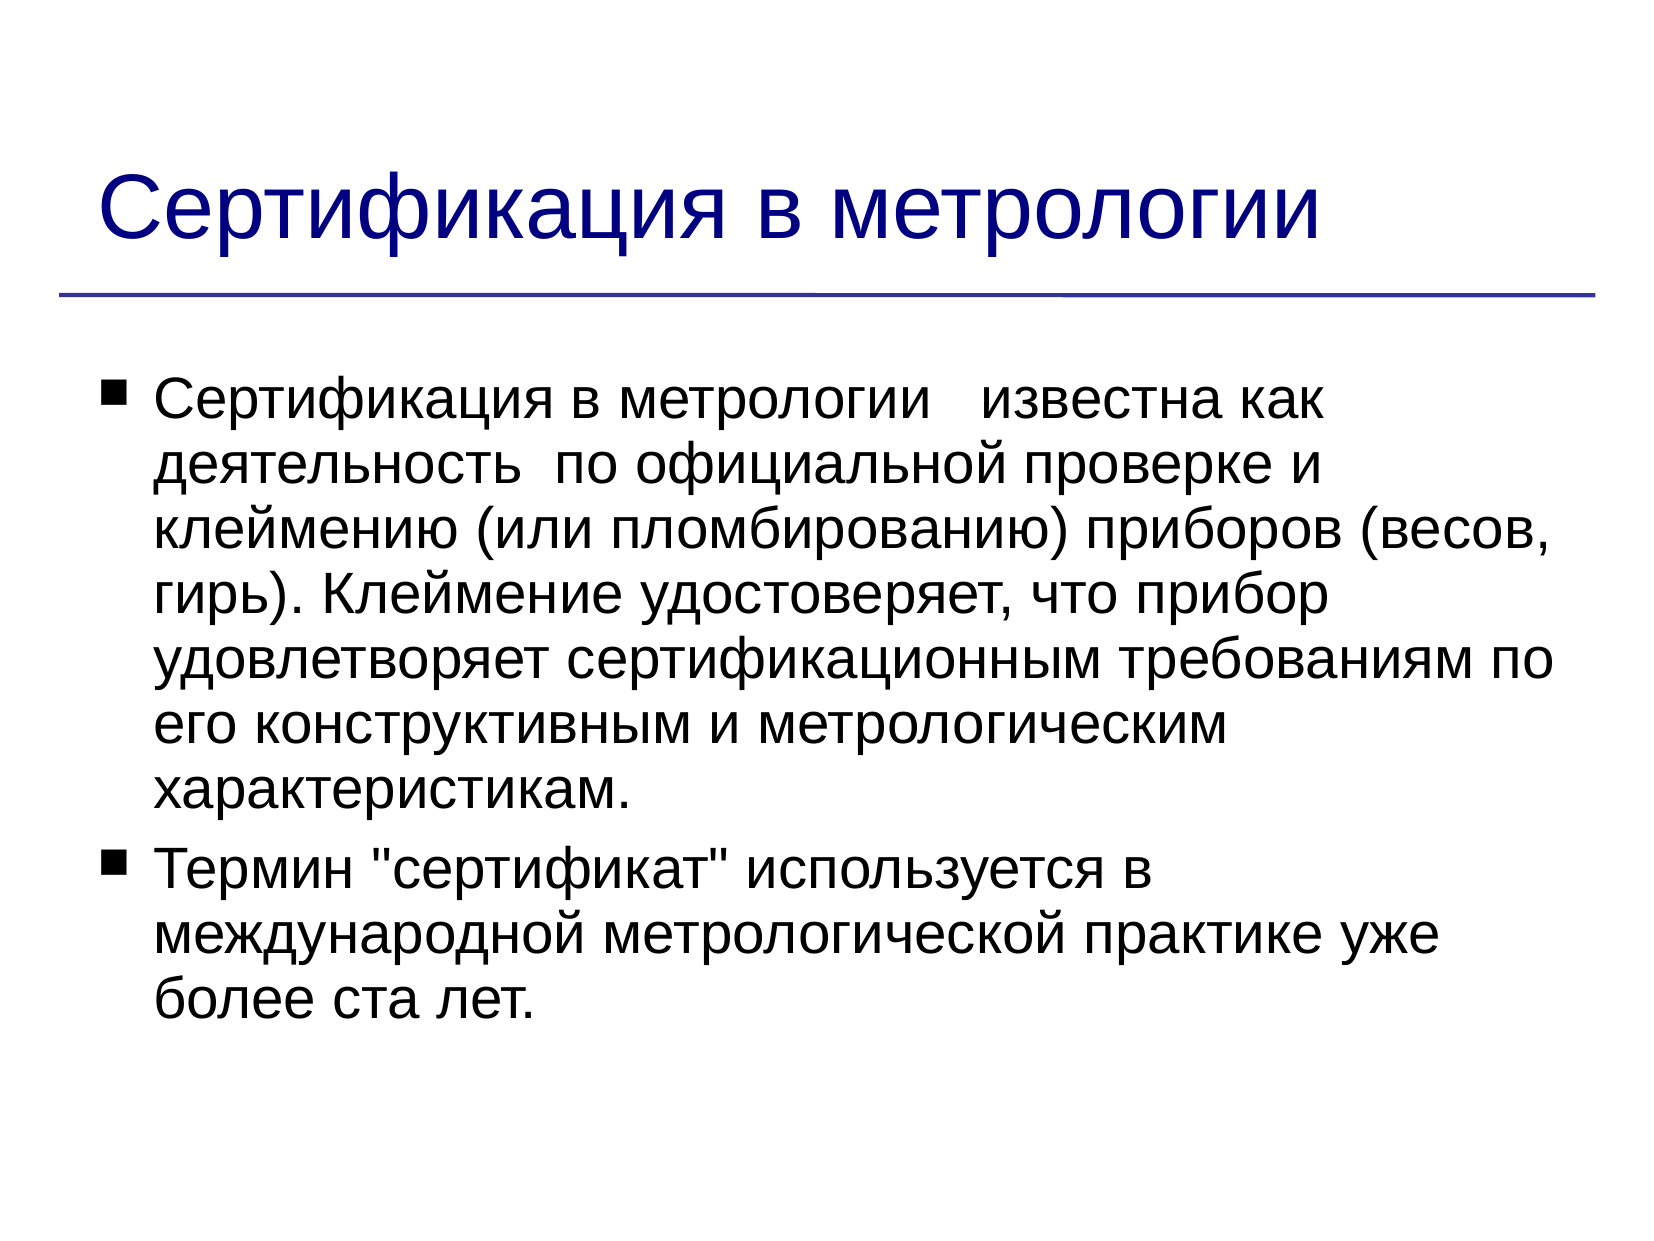

# Сертификация в метрологии
Сертификация в метрологии известна как деятельность по официальной проверке и клеймению (или пломбированию) приборов (весов, гирь). Клеймение удостоверяет, что прибор удовлетворяет сертификационным требованиям по его конструктивным и метрологическим характеристикам.
Термин "сертификат" используется в международной метрологической практике уже более ста лет.